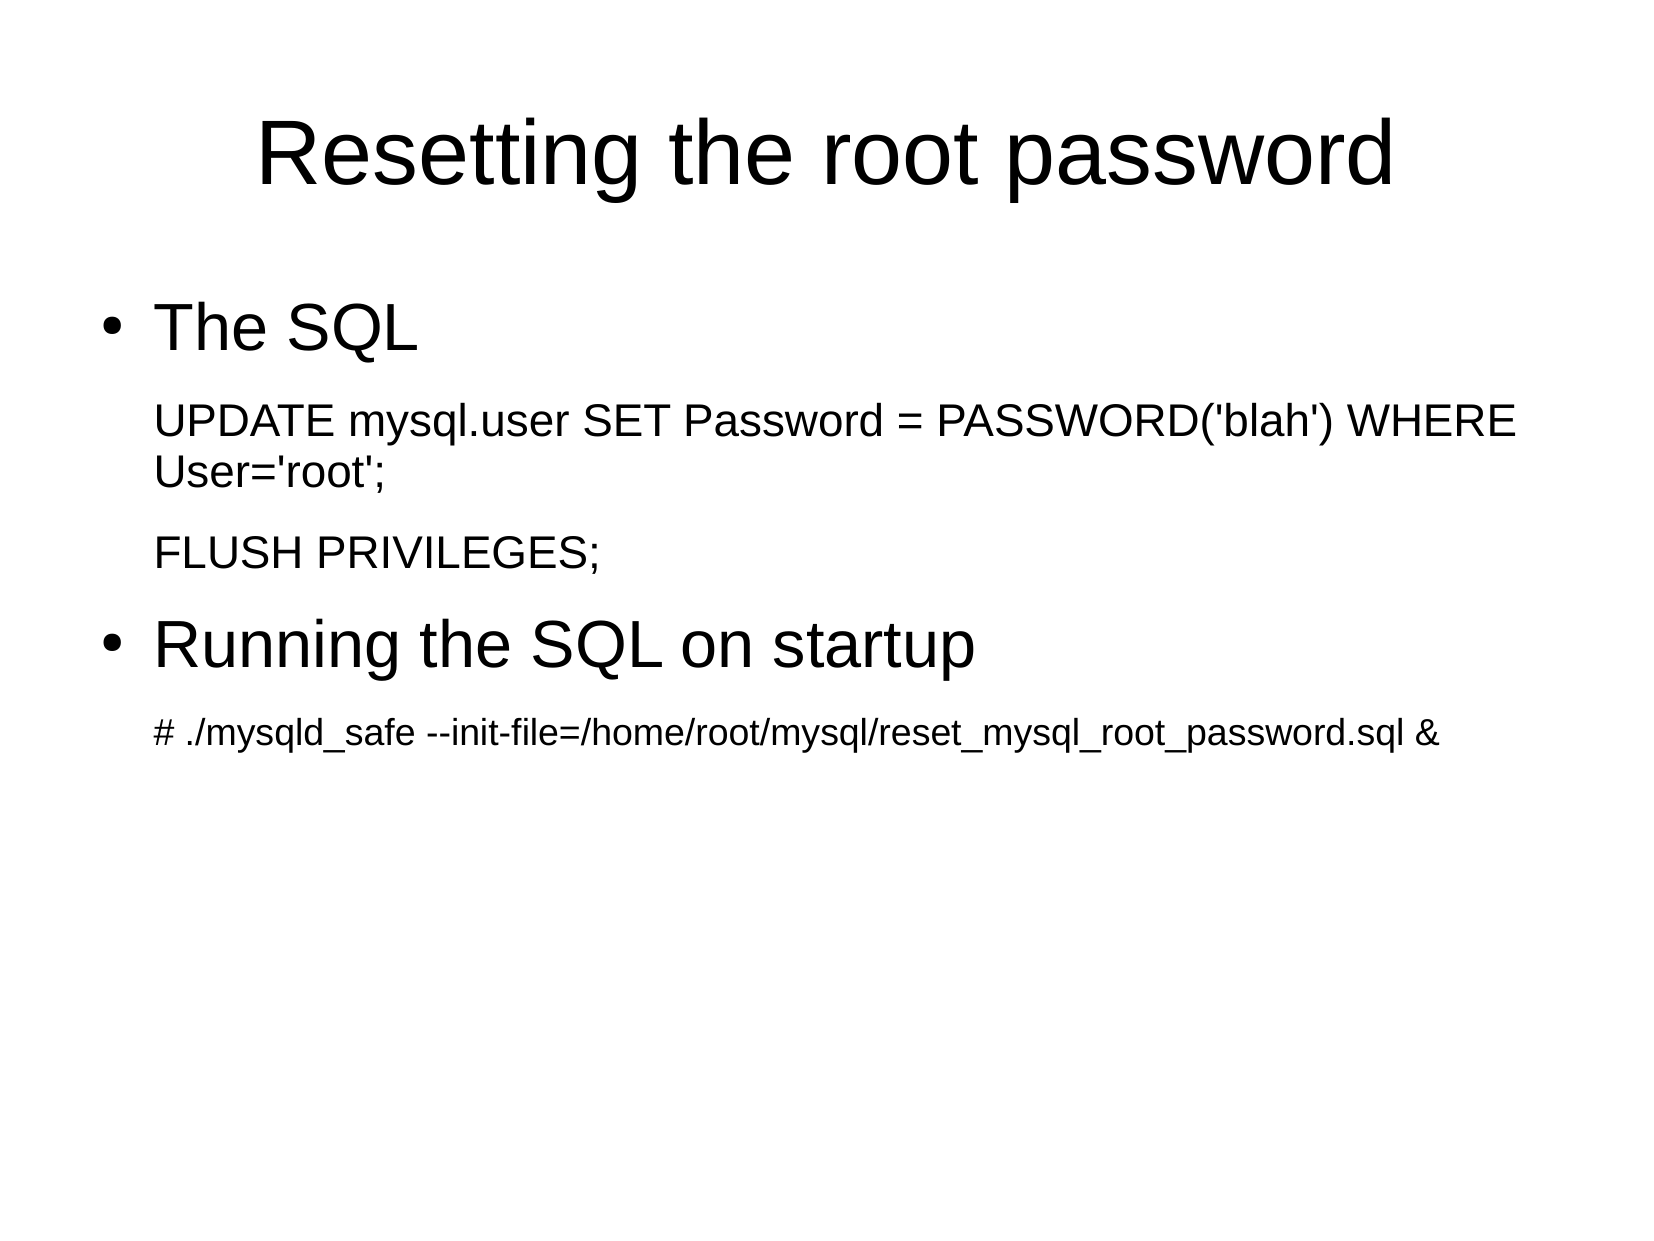

# Resetting the root password
The SQL
UPDATE mysql.user SET Password = PASSWORD('blah') WHERE User='root';
FLUSH PRIVILEGES;
Running the SQL on startup
# ./mysqld_safe --init-file=/home/root/mysql/reset_mysql_root_password.sql &